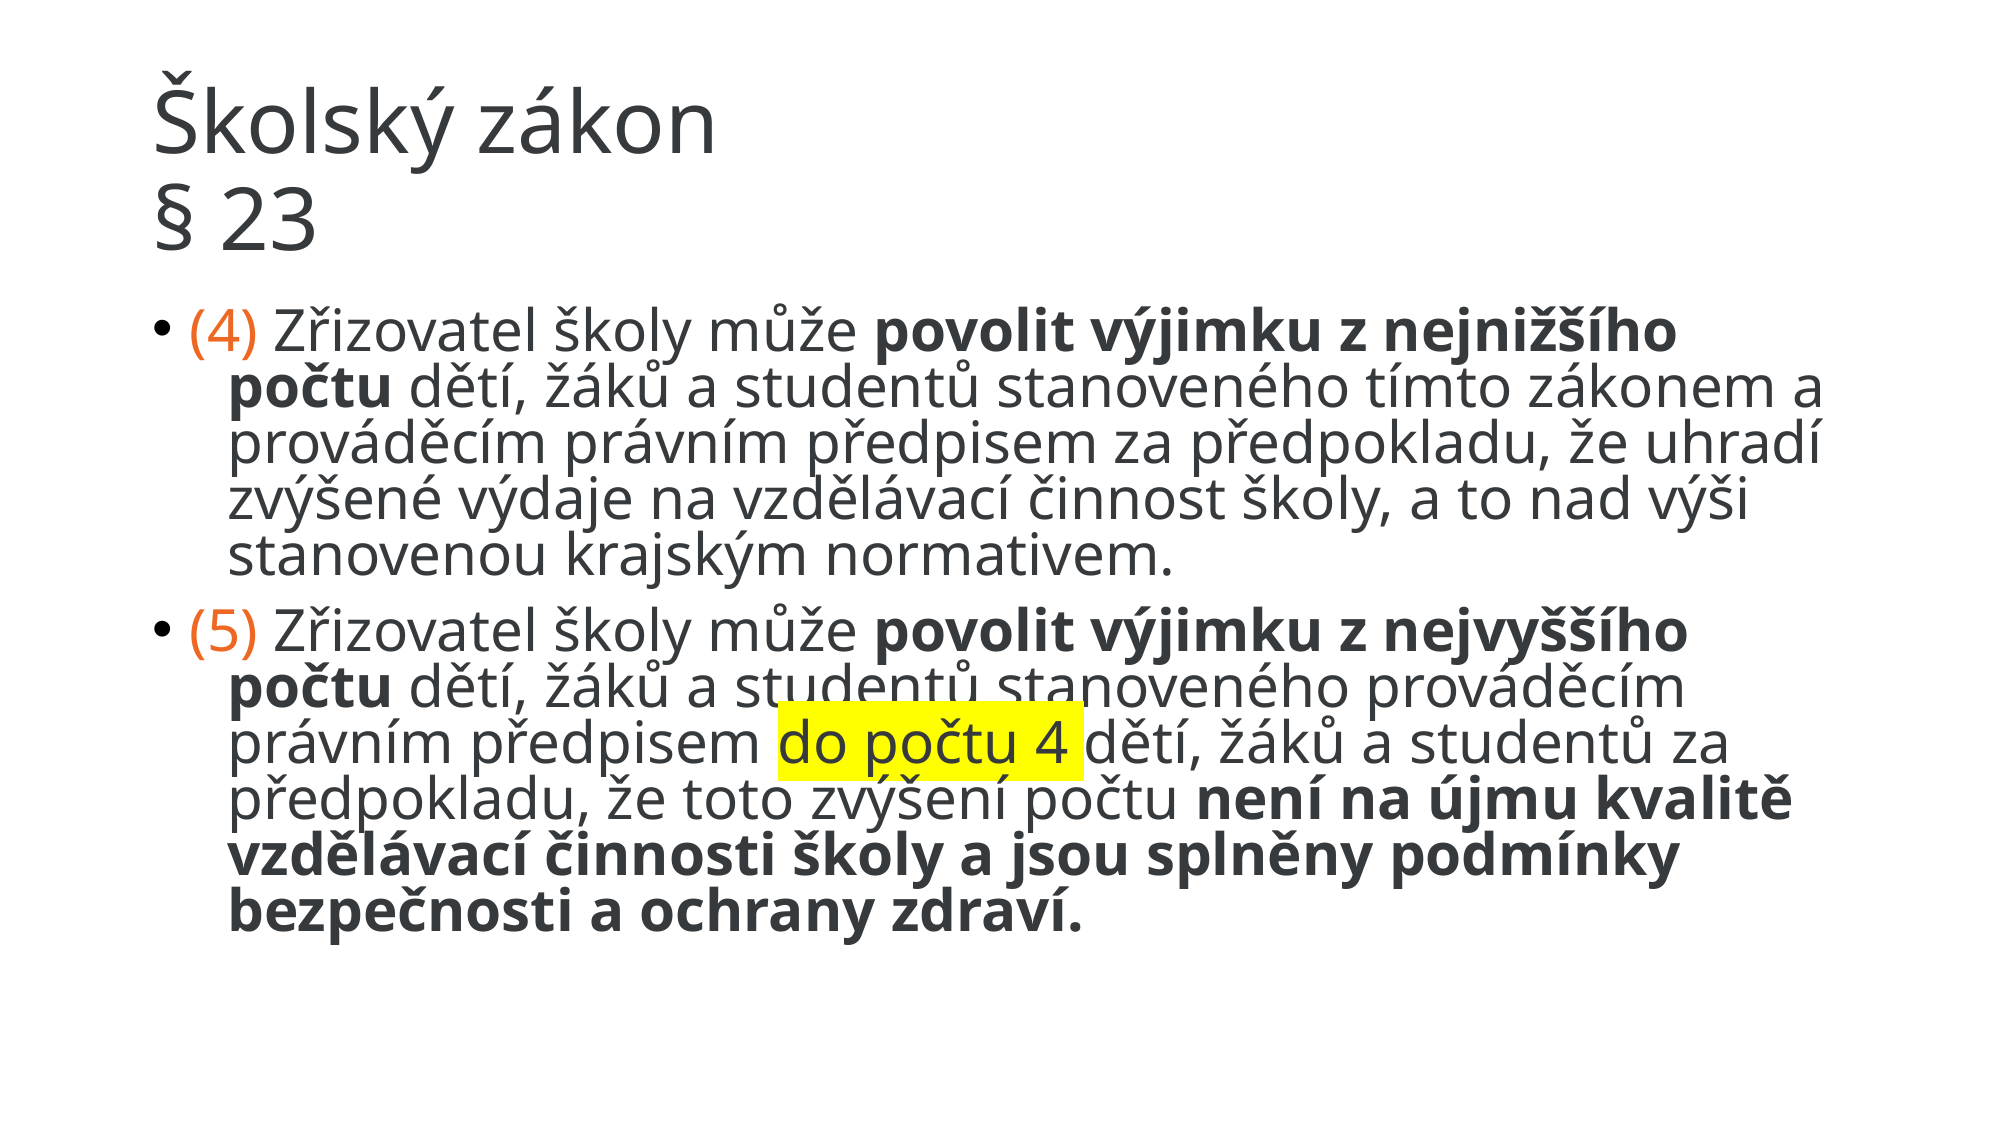

# Školský zákon § 23
(4) Zřizovatel školy může povolit výjimku z nejnižšího počtu dětí, žáků a studentů stanoveného tímto zákonem a prováděcím právním předpisem za předpokladu, že uhradí zvýšené výdaje na vzdělávací činnost školy, a to nad výši stanovenou krajským normativem.
(5) Zřizovatel školy může povolit výjimku z nejvyššího počtu dětí, žáků a studentů stanoveného prováděcím právním předpisem do počtu 4 dětí, žáků a studentů za předpokladu, že toto zvýšení počtu není na újmu kvalitě vzdělávací činnosti školy a jsou splněny podmínky bezpečnosti a ochrany zdraví.